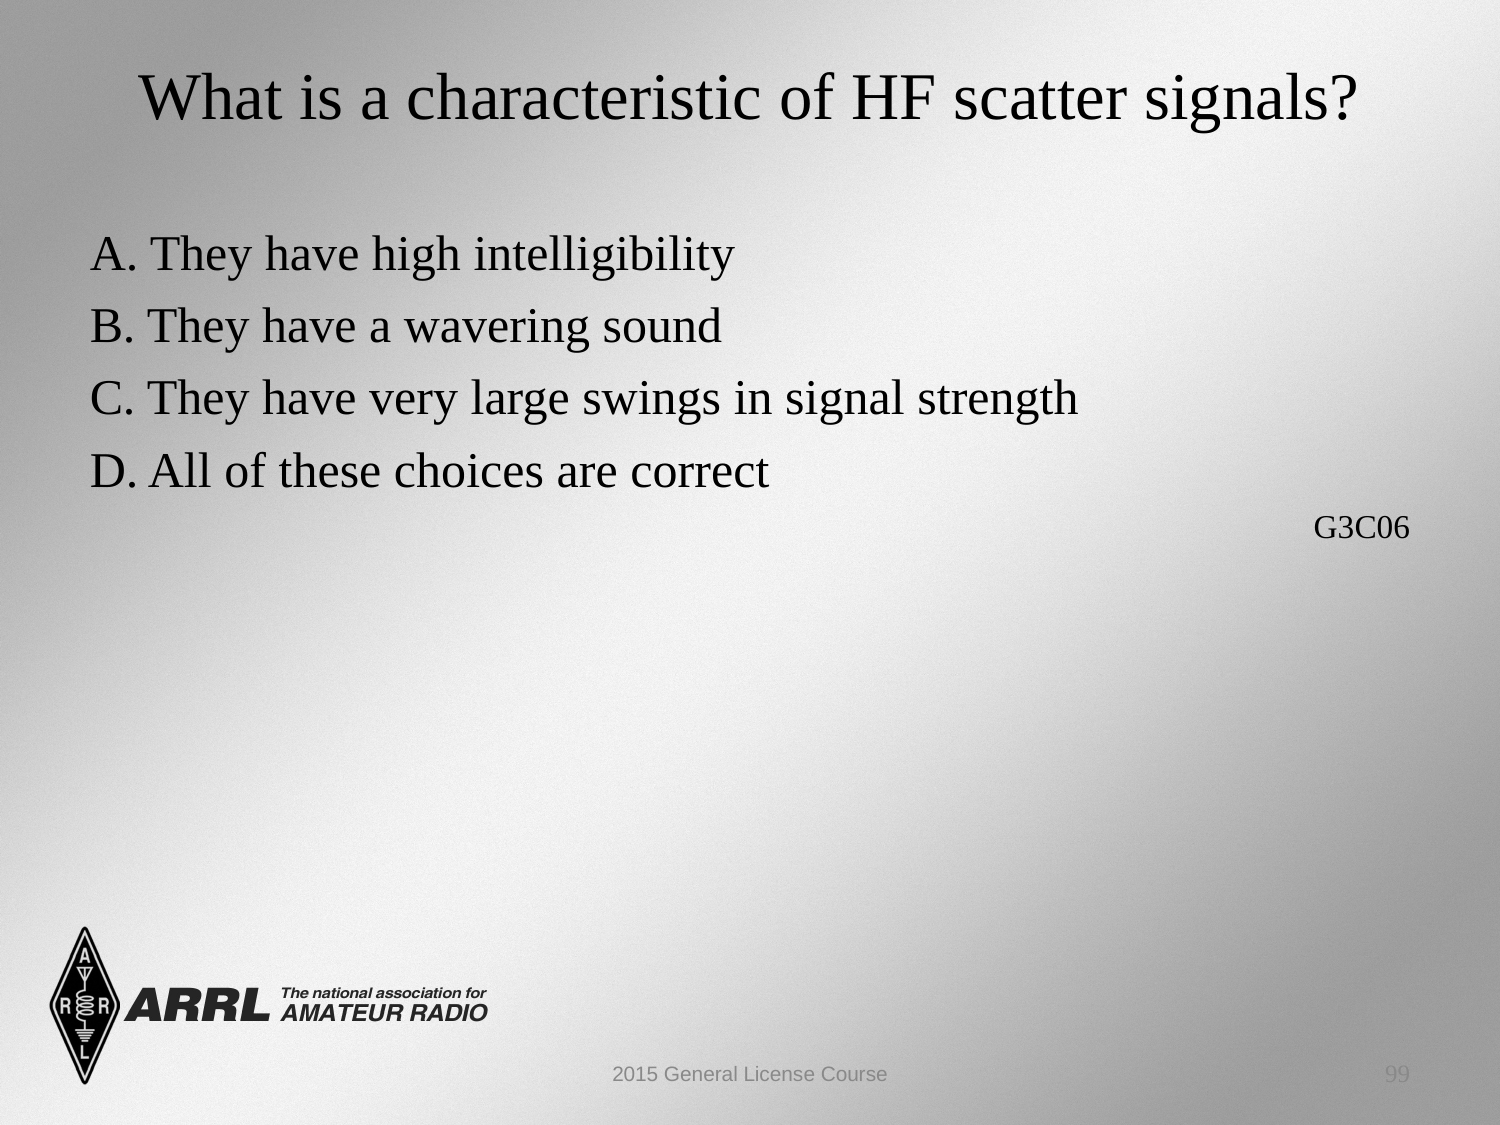

What is a characteristic of HF scatter signals?
# A. They have high intelligibility
B. They have a wavering sound
C. They have very large swings in signal strength
D. All of these choices are correct
 G3C06
2015 General License Course